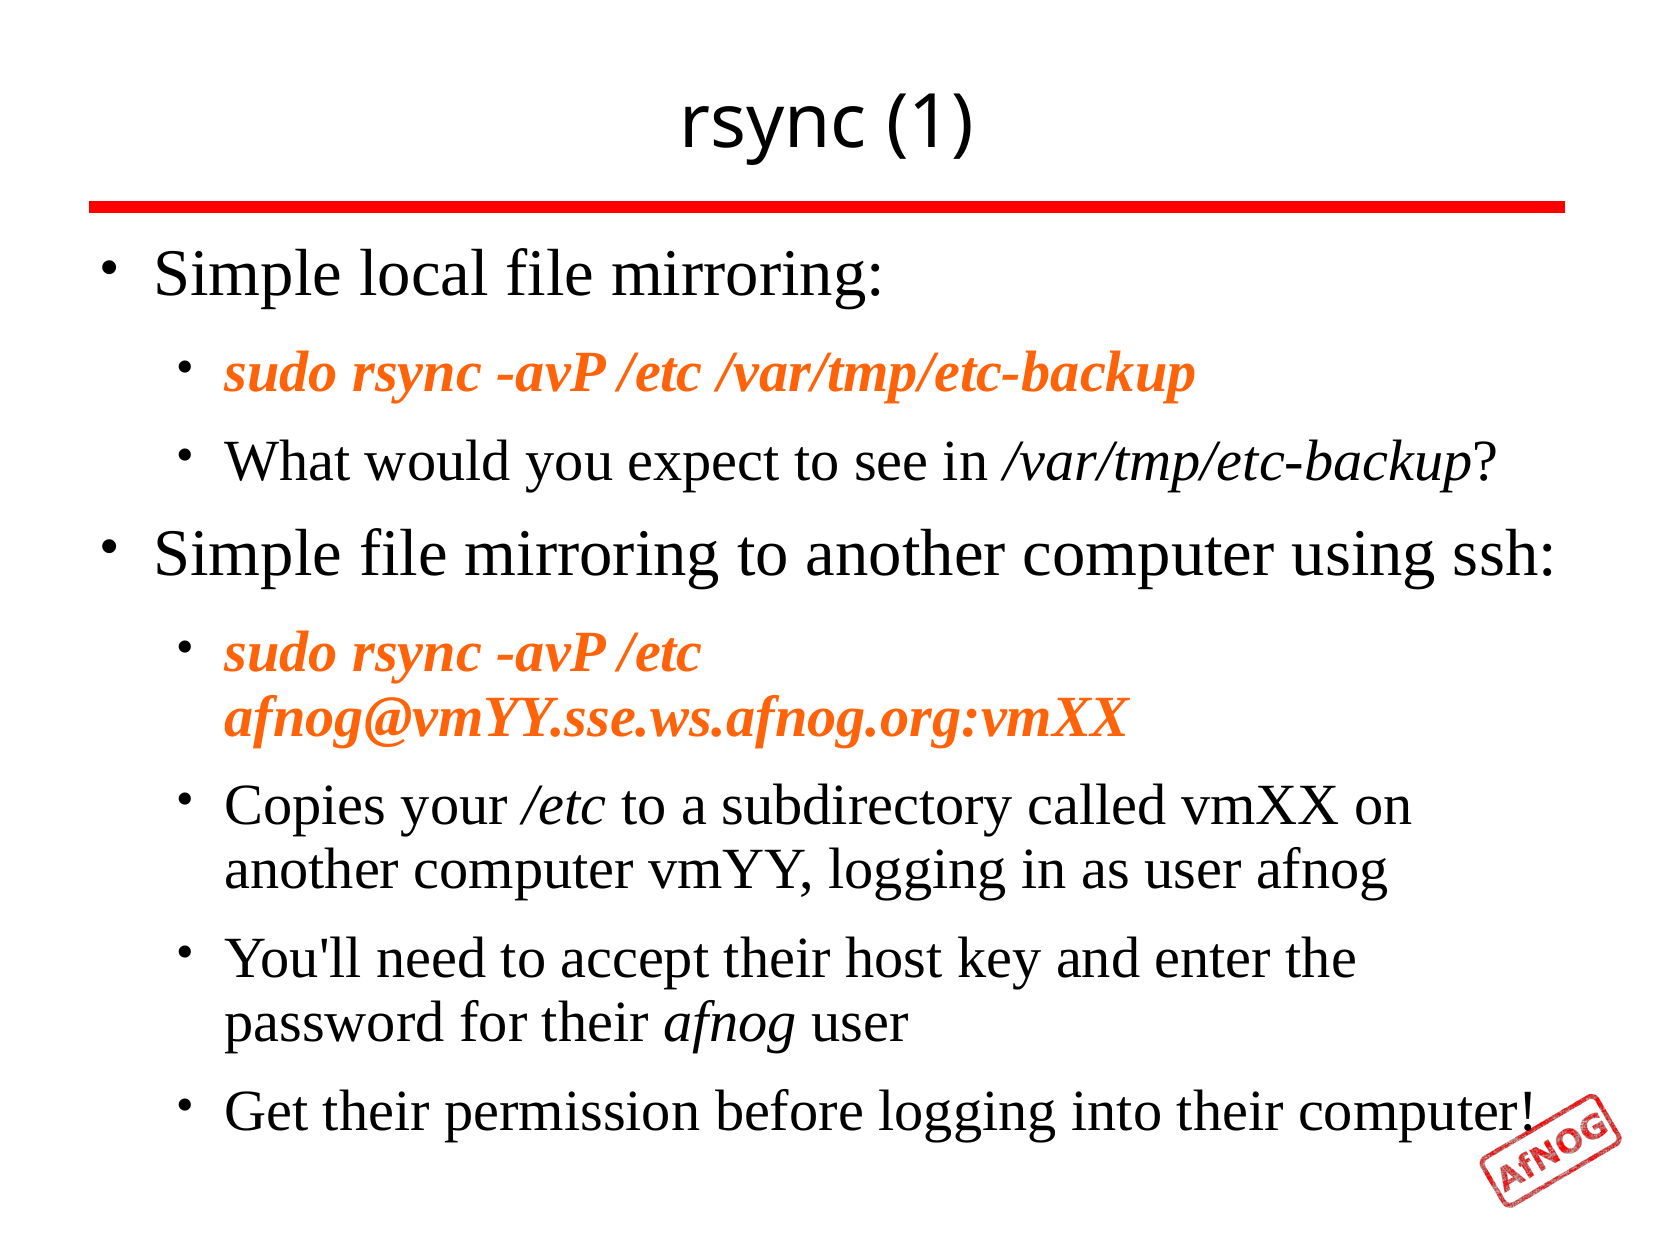

# rsync (1)
Simple local file mirroring:
sudo rsync -avP /etc /var/tmp/etc-backup
What would you expect to see in /var/tmp/etc-backup?
Simple file mirroring to another computer using ssh:
sudo rsync -avP /etc afnog@vmYY.sse.ws.afnog.org:vmXX
Copies your /etc to a subdirectory called vmXX on another computer vmYY, logging in as user afnog
You'll need to accept their host key and enter the password for their afnog user
Get their permission before logging into their computer!